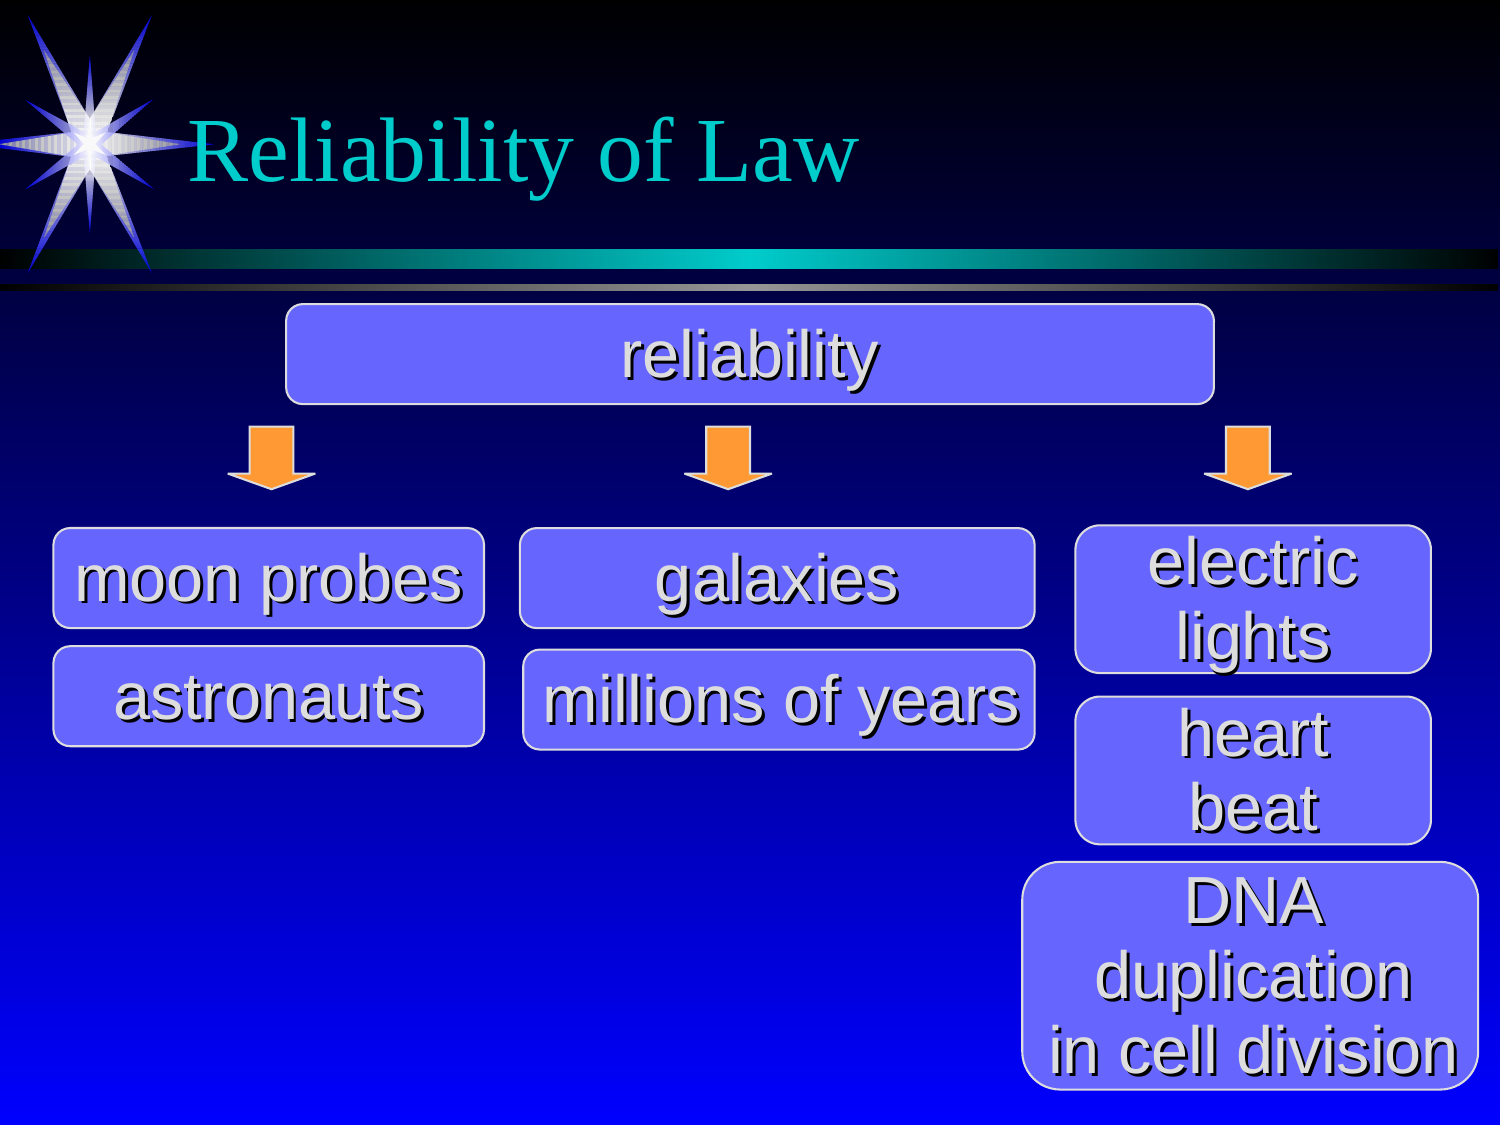

# Reliability of Law
reliability
moon probes
galaxies
electric
lights
astronauts
millions of years
heart
beat
DNA
duplication
in cell division